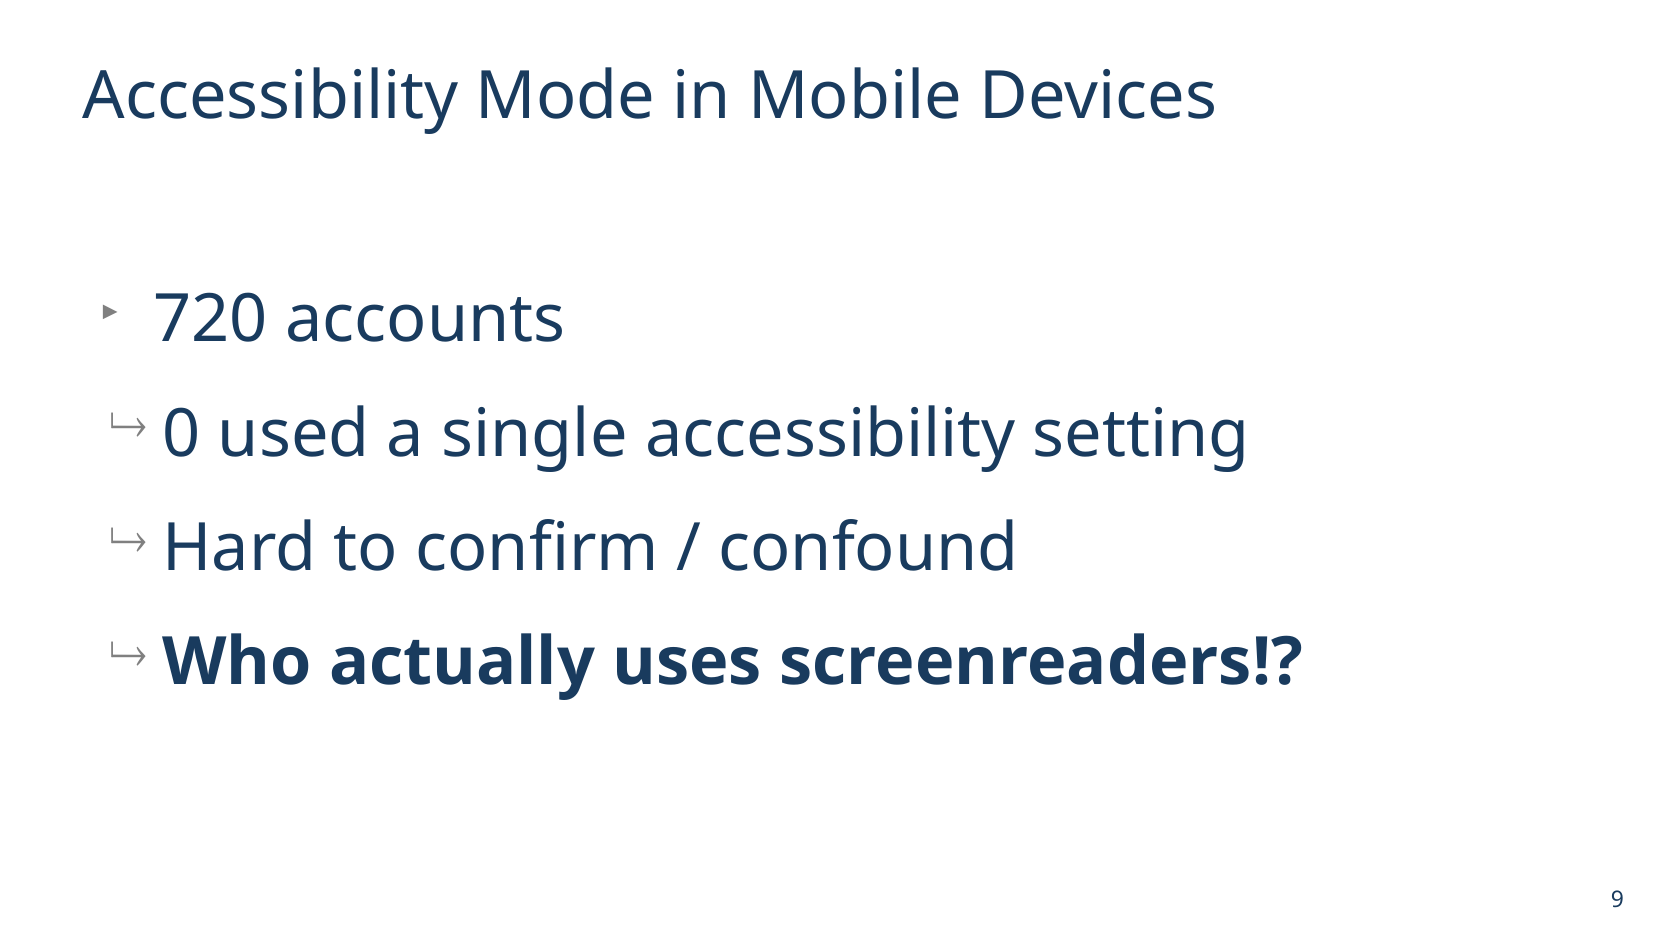

# Accessibility Mode in Mobile Devices
720 accounts
0 used a single accessibility setting
Hard to confirm / confound
Who actually uses screenreaders!?
9